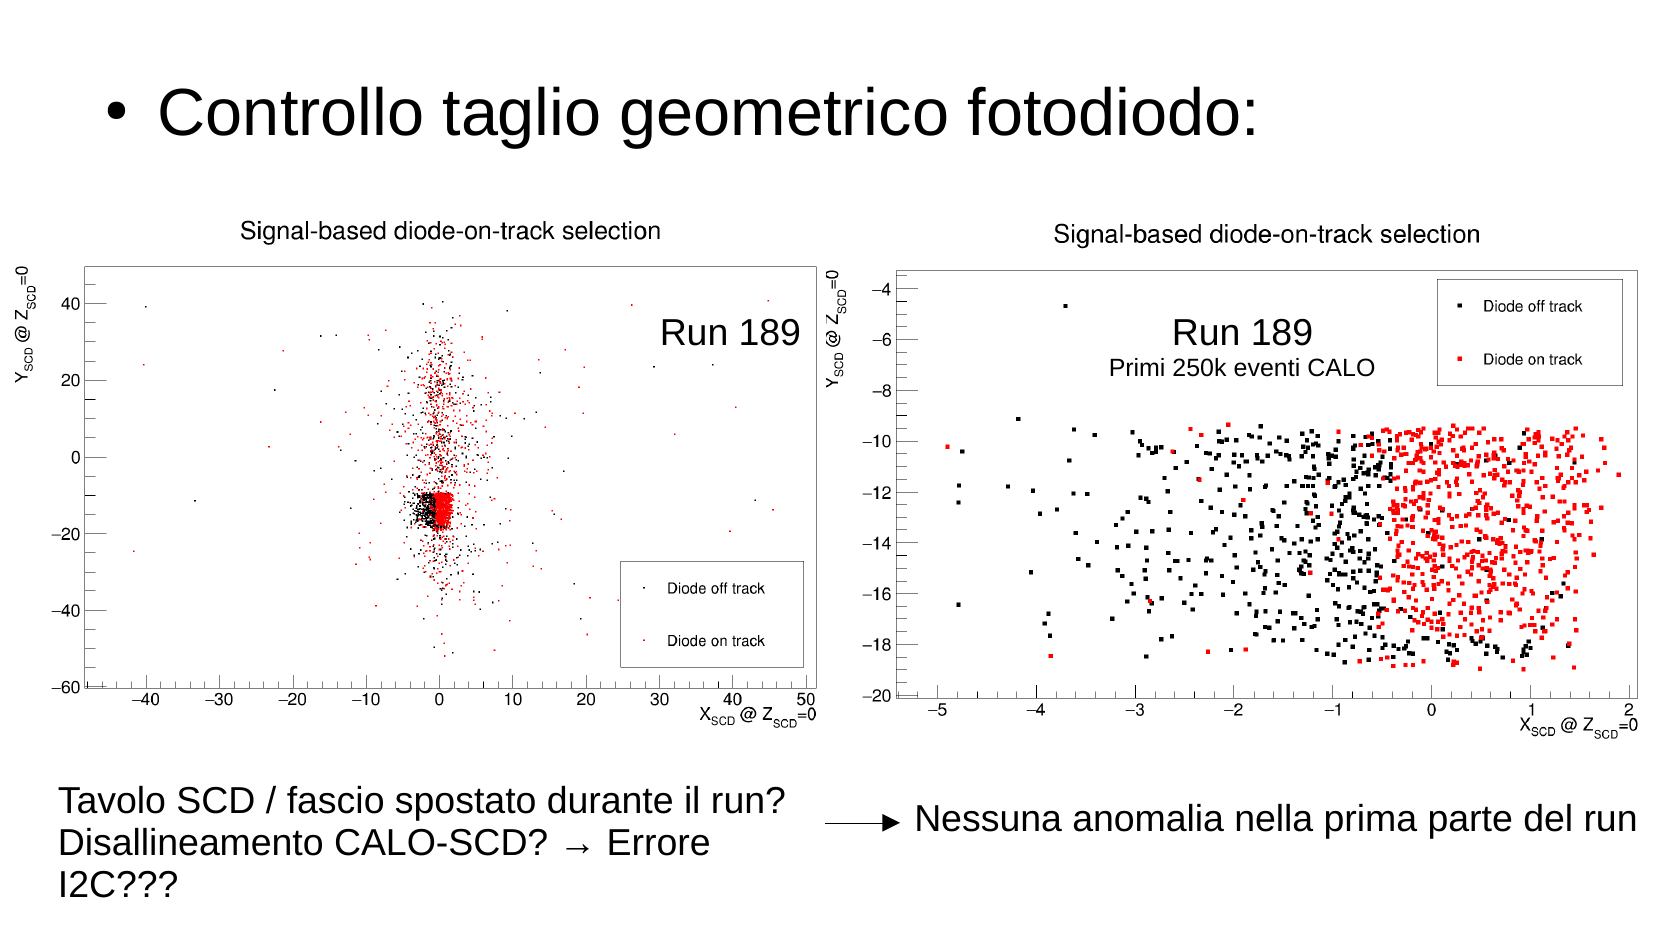

# Controllo taglio geometrico fotodiodo:
Run 189
Run 189
Primi 250k eventi CALO
Tavolo SCD / fascio spostato durante il run?
Disallineamento CALO-SCD? → Errore I2C???
Nessuna anomalia nella prima parte del run